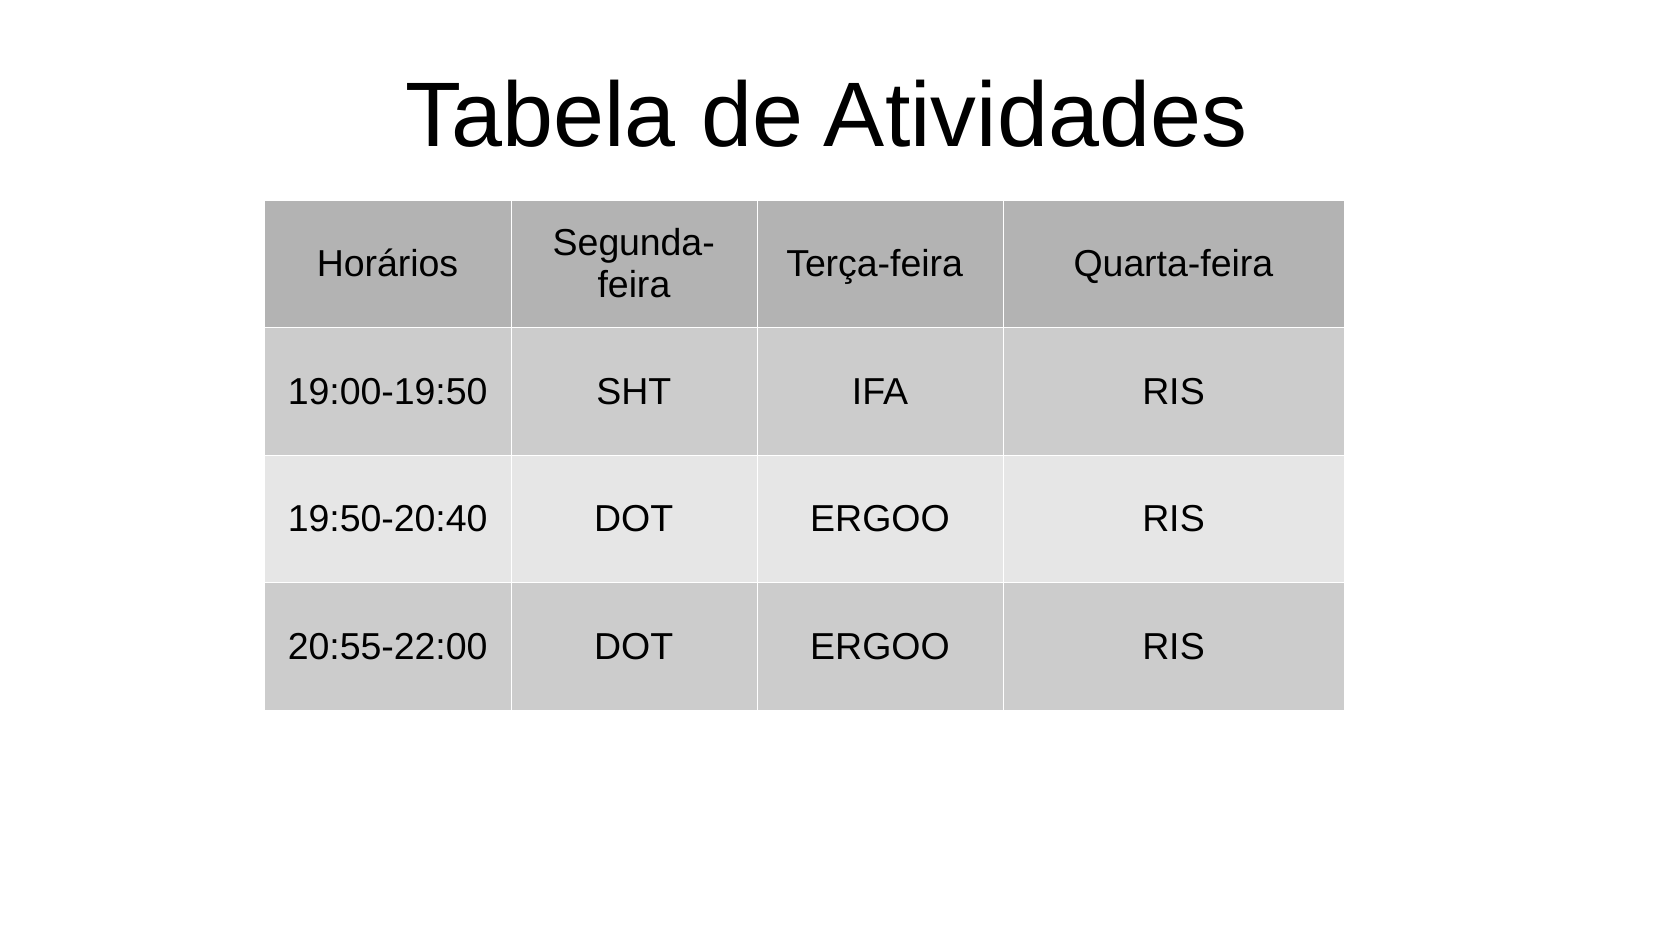

# Tabela de Atividades
| Horários | Segunda-feira | Terça-feira | Quarta-feira |
| --- | --- | --- | --- |
| 19:00-19:50 | SHT | IFA | RIS |
| 19:50-20:40 | DOT | ERGOO | RIS |
| 20:55-22:00 | DOT | ERGOO | RIS |